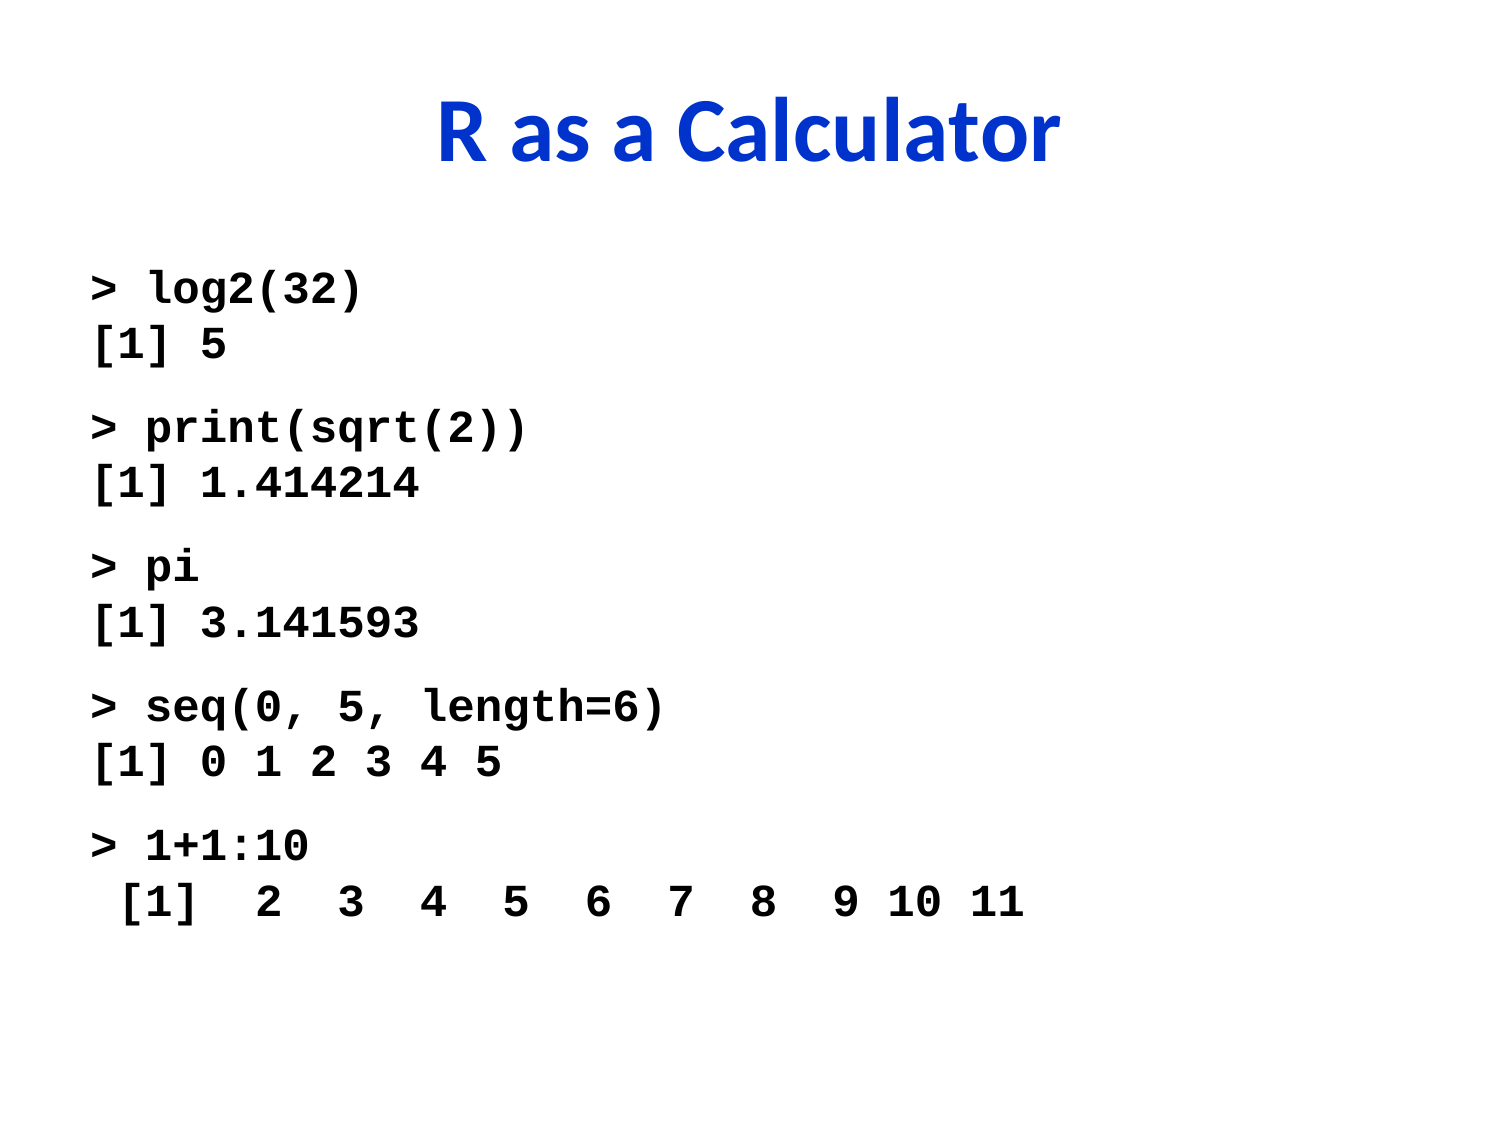

# R as a Calculator
> log2(32)
[1] 5
> print(sqrt(2))
[1] 1.414214
> pi
[1] 3.141593
> seq(0, 5, length=6)
[1] 0 1 2 3 4 5
> 1+1:10
 [1] 2 3 4 5 6 7 8 9 10 11